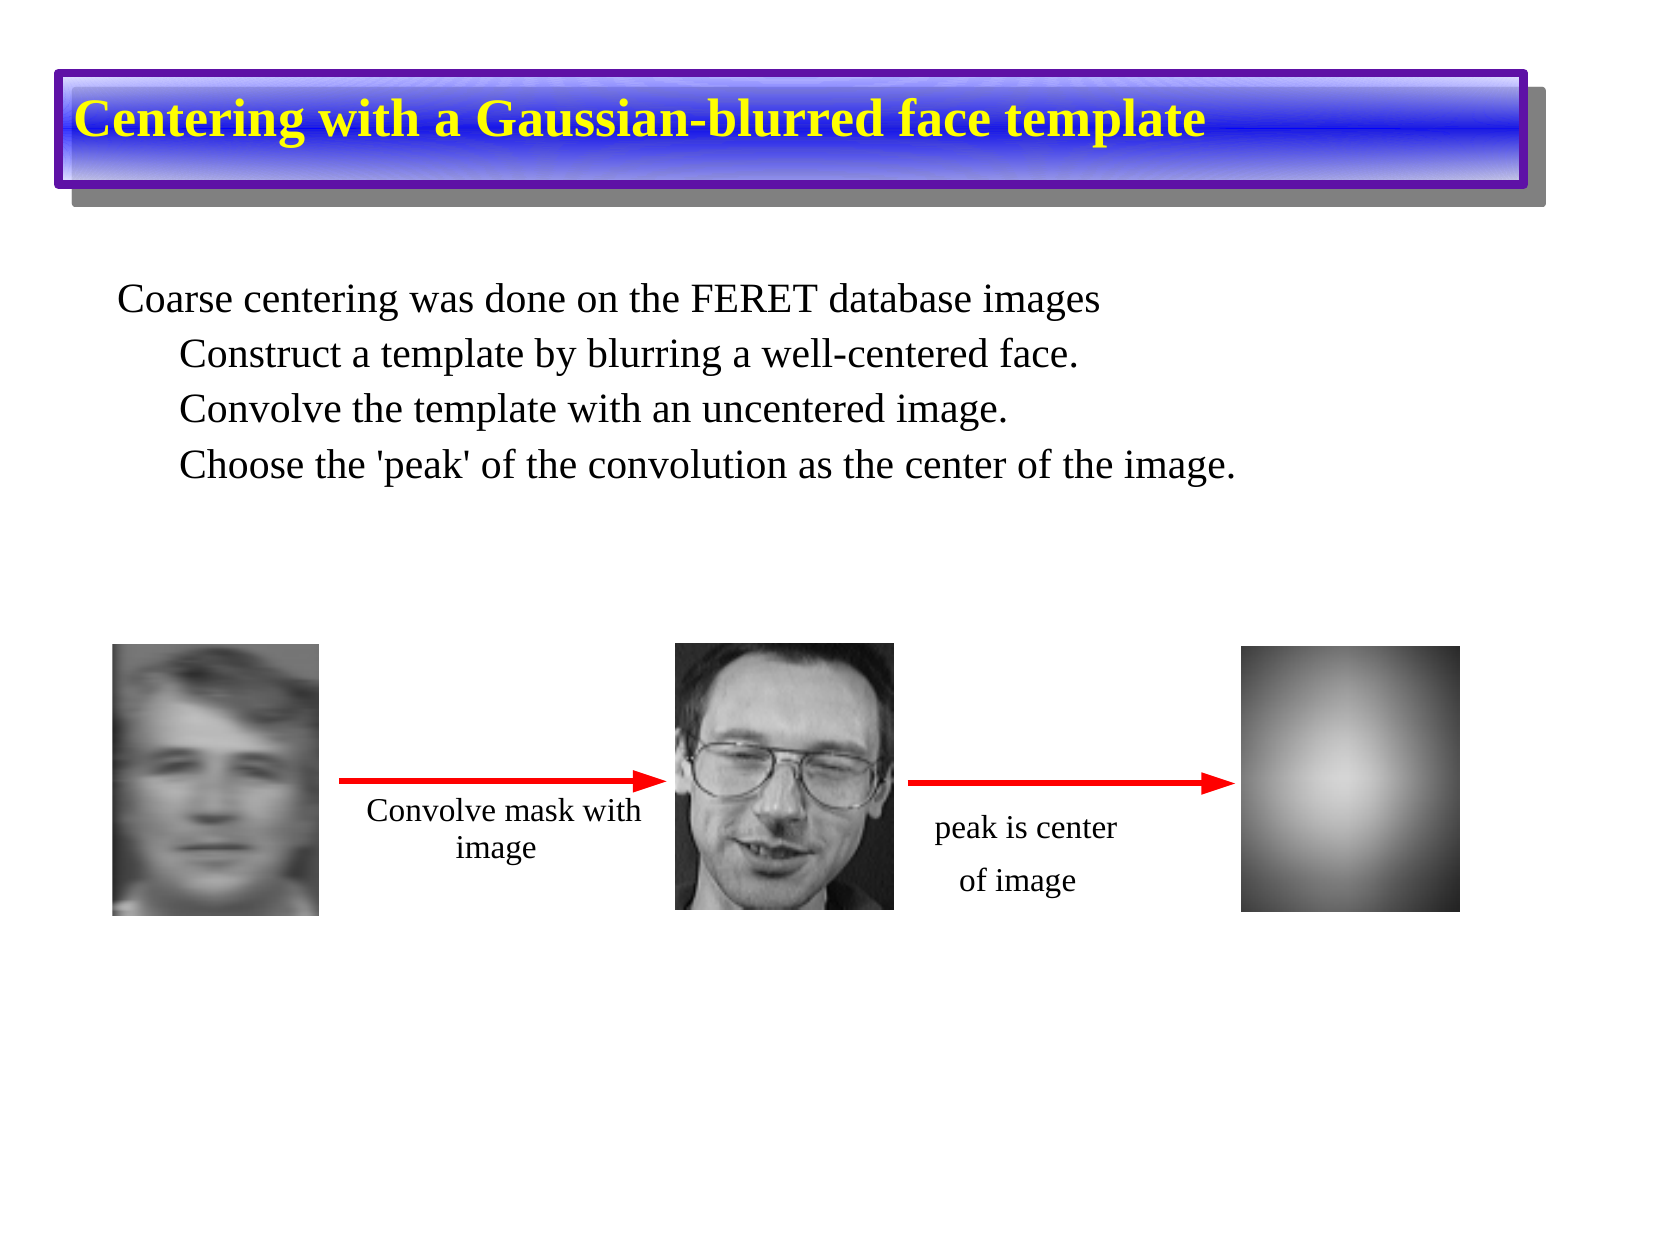

Centering with a Gaussian-blurred face template
Coarse centering was done on the FERET database images
Construct a template by blurring a well-centered face.
Convolve the template with an uncentered image.
Choose the 'peak' of the convolution as the center of the image.
 Convolve mask with image
 peak is center
 of image